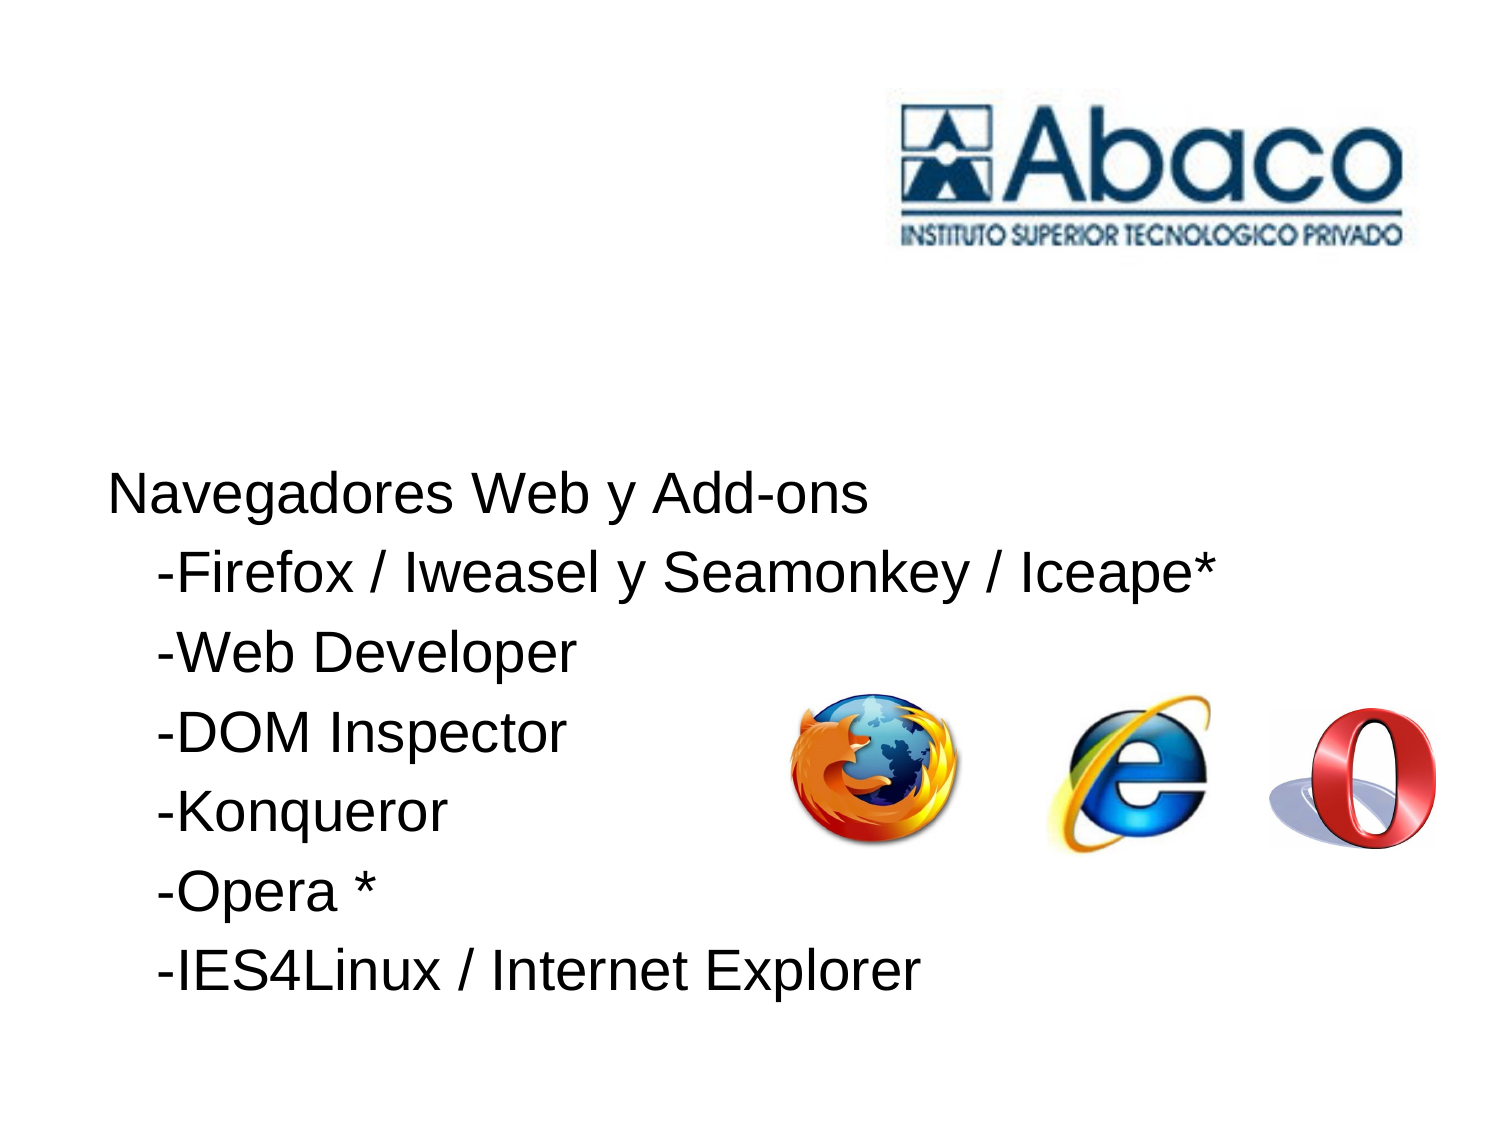

# Navegadores Web y Add-ons
 -Firefox / Iweasel y Seamonkey / Iceape*
 -Web Developer
 -DOM Inspector
 -Konqueror
 -Opera *
 -IES4Linux / Internet Explorer